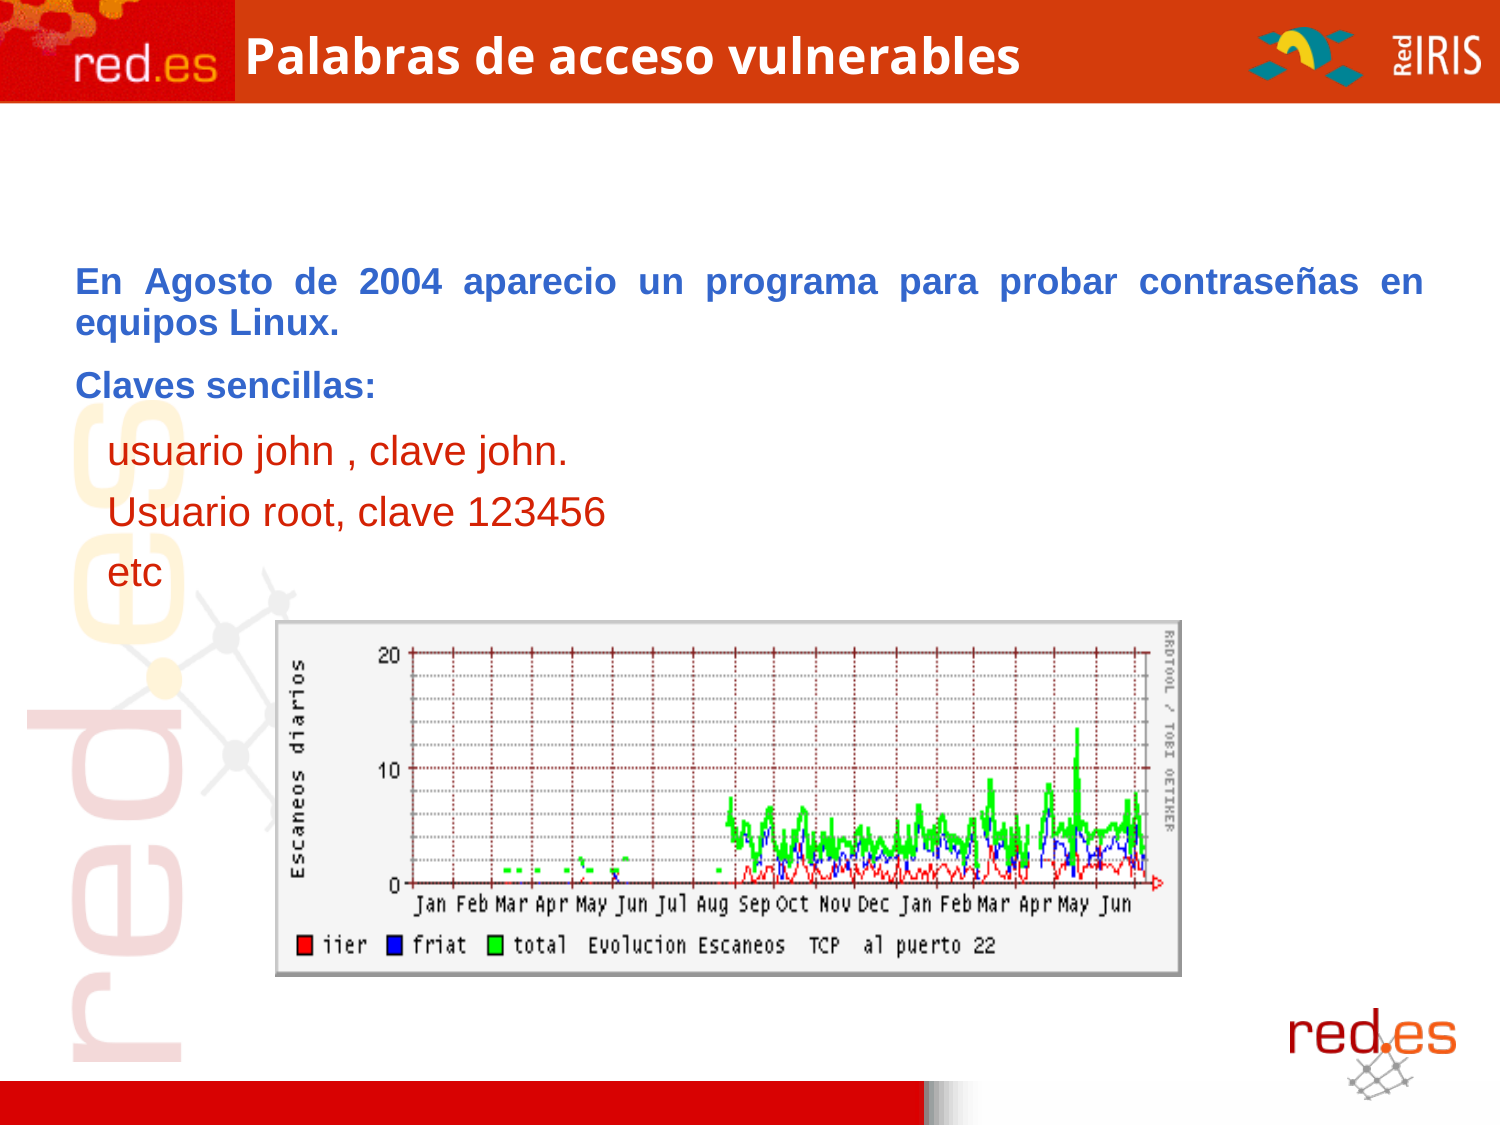

# Palabras de acceso vulnerables
En Agosto de 2004 aparecio un programa para probar contraseñas en equipos Linux.
Claves sencillas:
usuario john , clave john.
Usuario root, clave 123456
etc